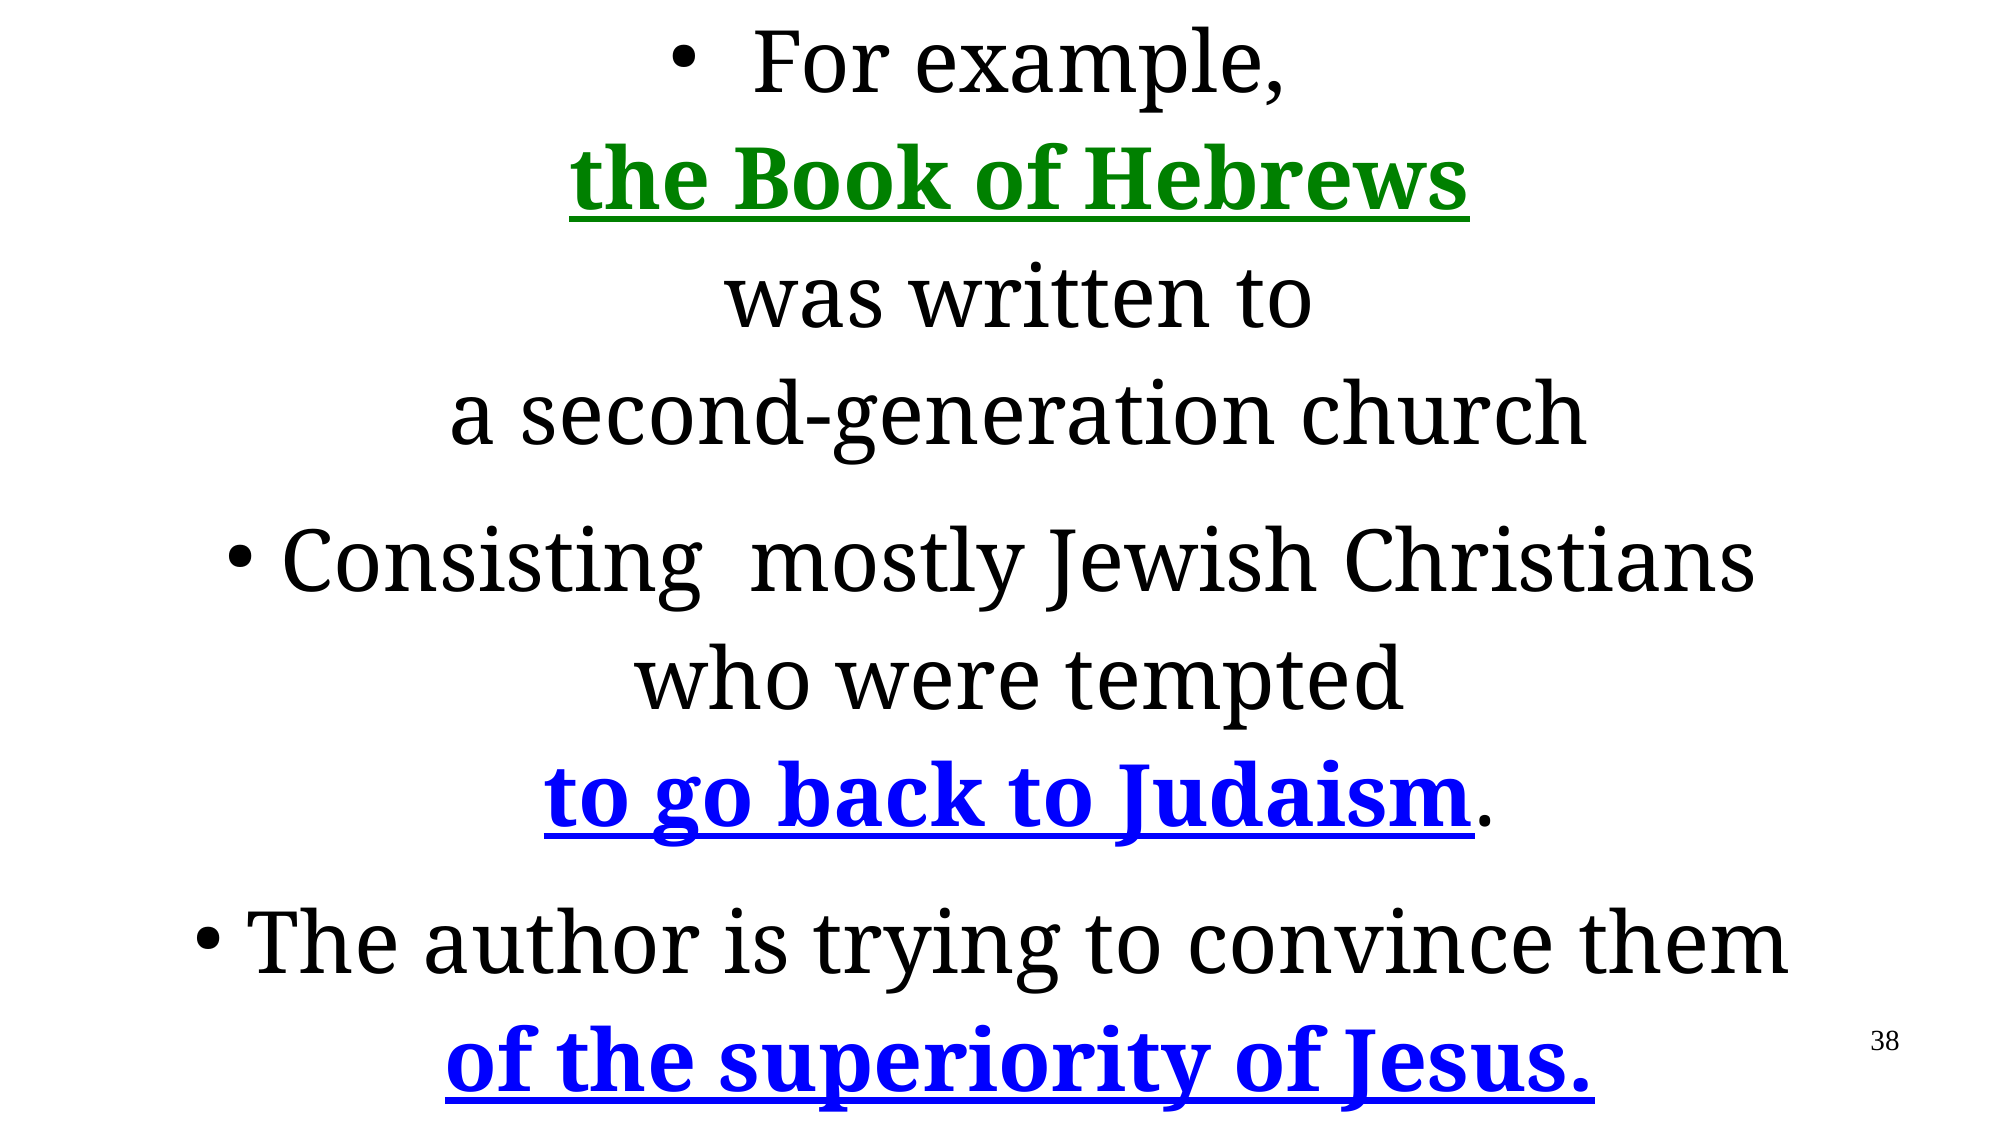

# For example, the Book of Hebrews was written to a second-generation church
Consisting mostly Jewish Christians
who were tempted
to go back to Judaism.
The author is trying to convince them
of the superiority of Jesus.
38